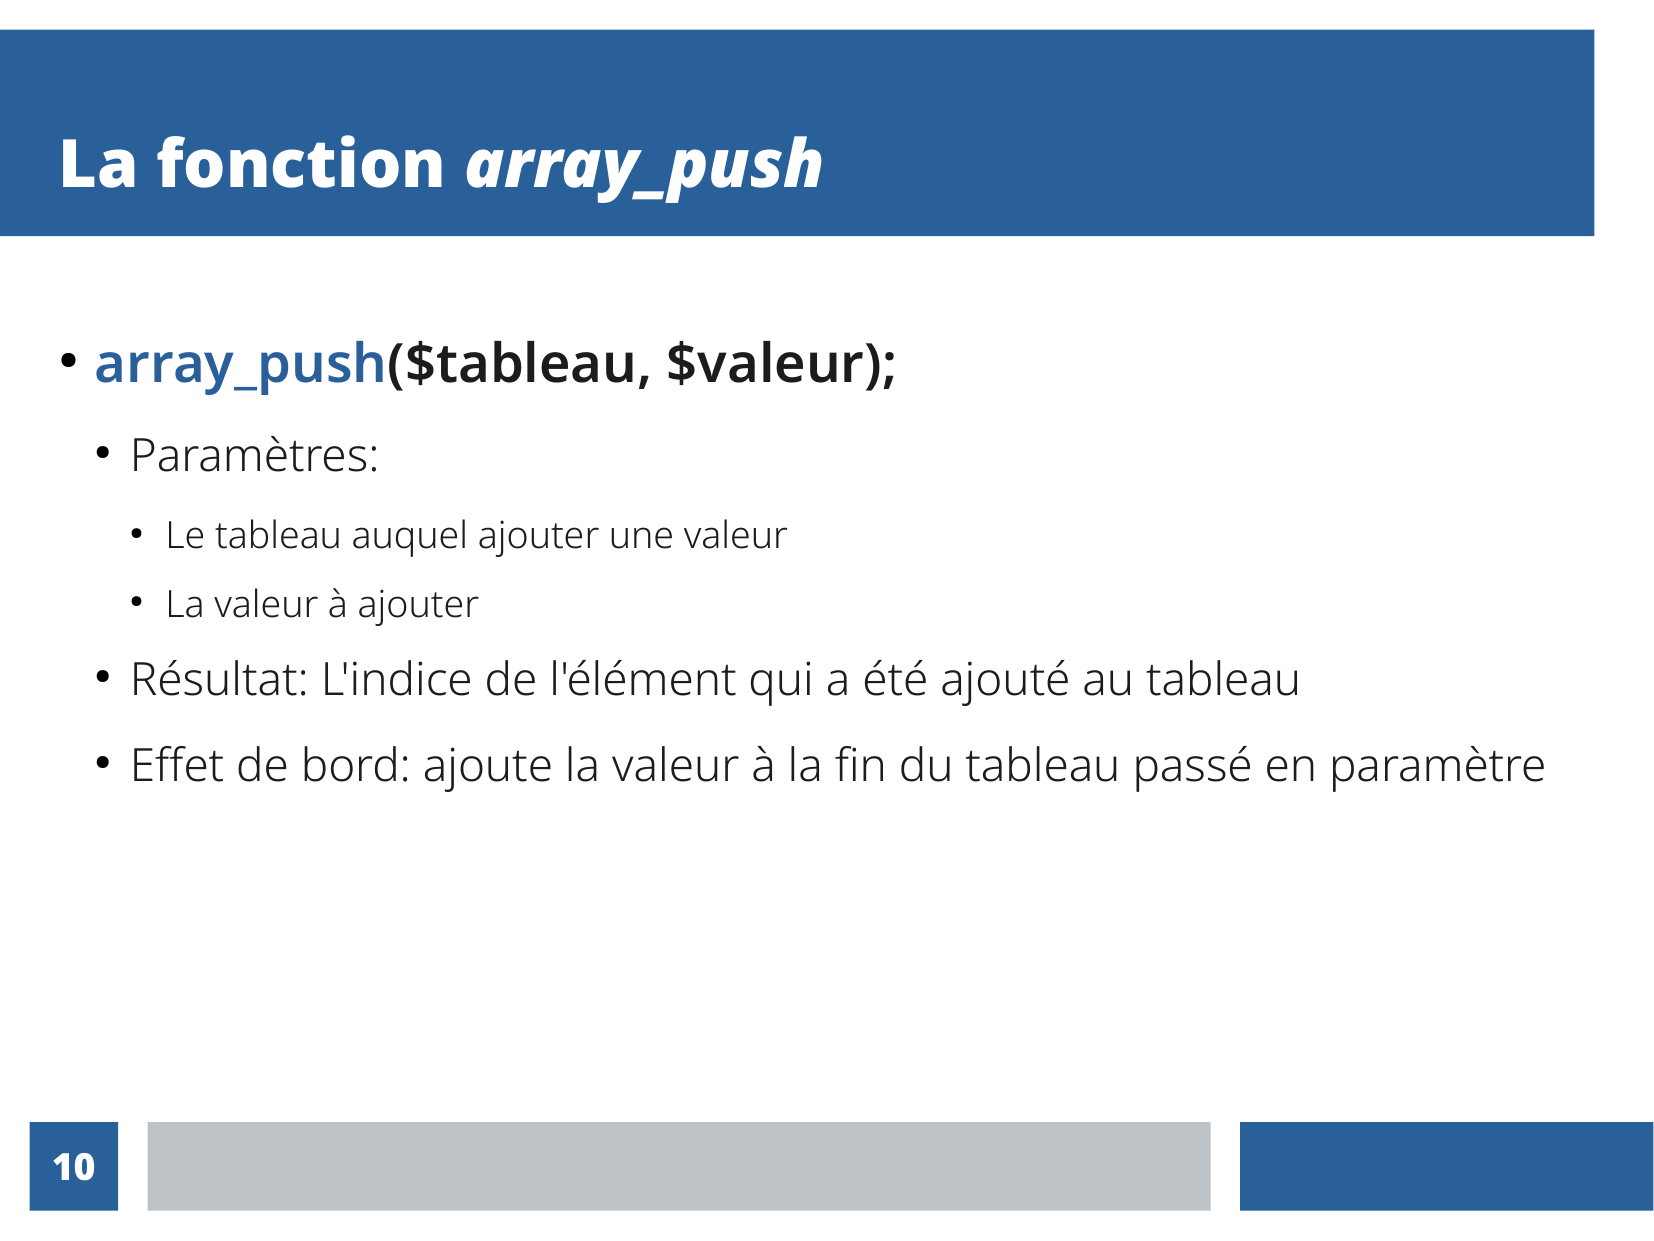

# La fonction array_push
array_push($tableau, $valeur);
Paramètres:
Le tableau auquel ajouter une valeur
La valeur à ajouter
Résultat: L'indice de l'élément qui a été ajouté au tableau
Effet de bord: ajoute la valeur à la fin du tableau passé en paramètre
10